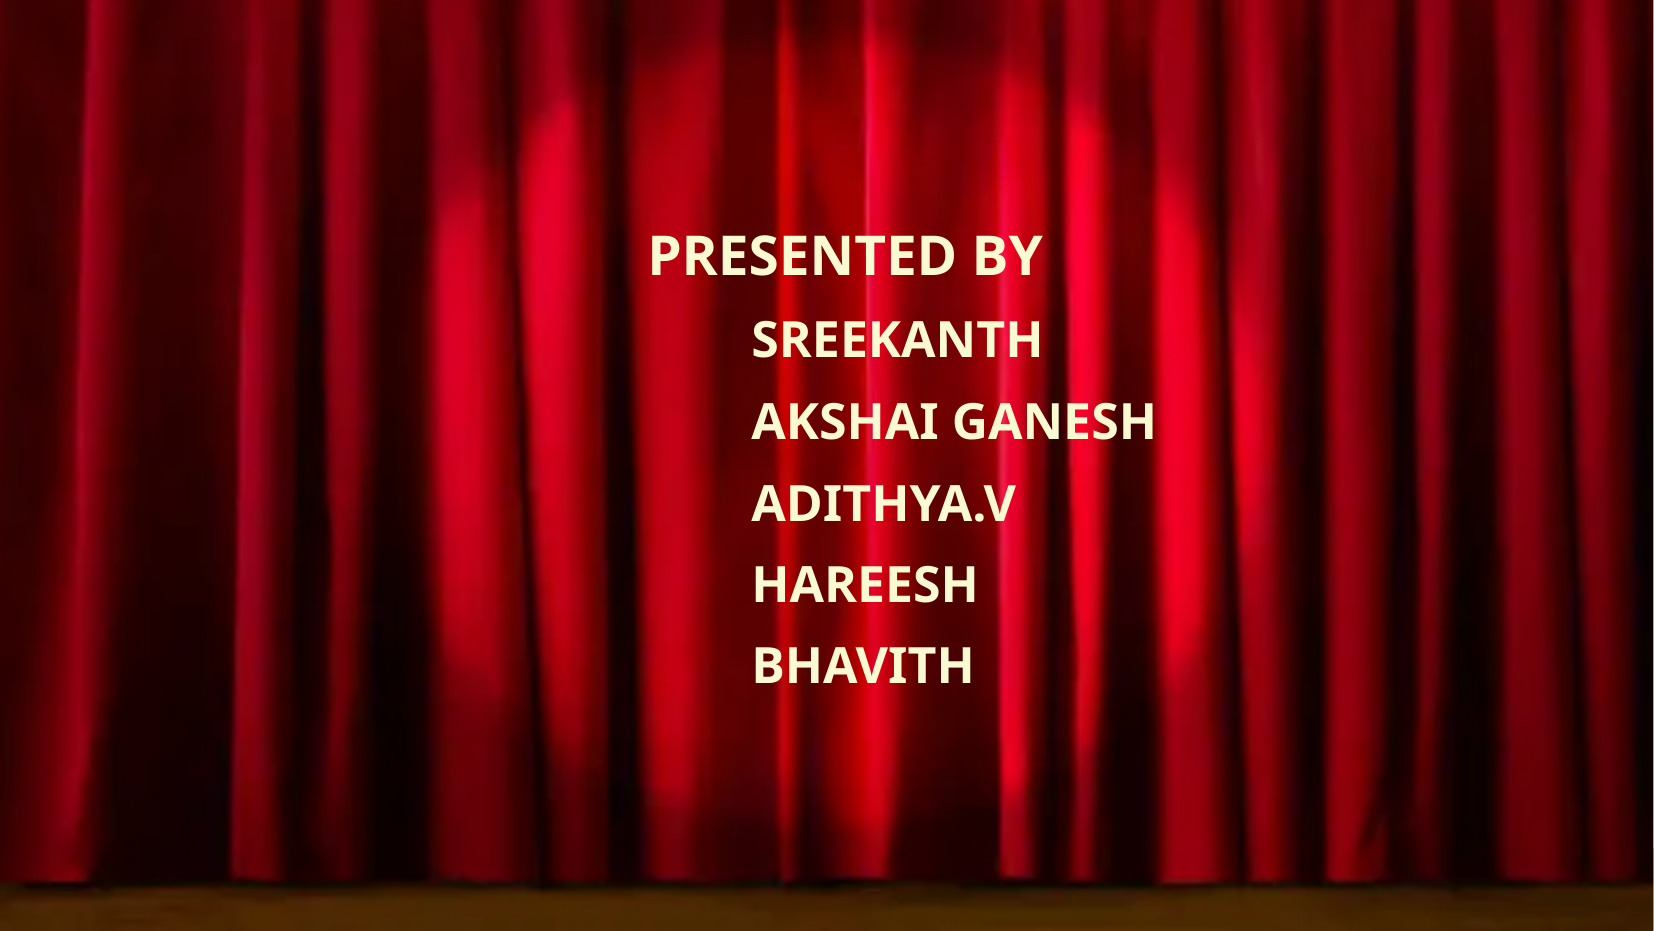

# THANKYOU
 PRESENTED BY
 SREEKANTH
 AKSHAI GANESH
 ADITHYA.V
 HAREESH
 BHAVITH